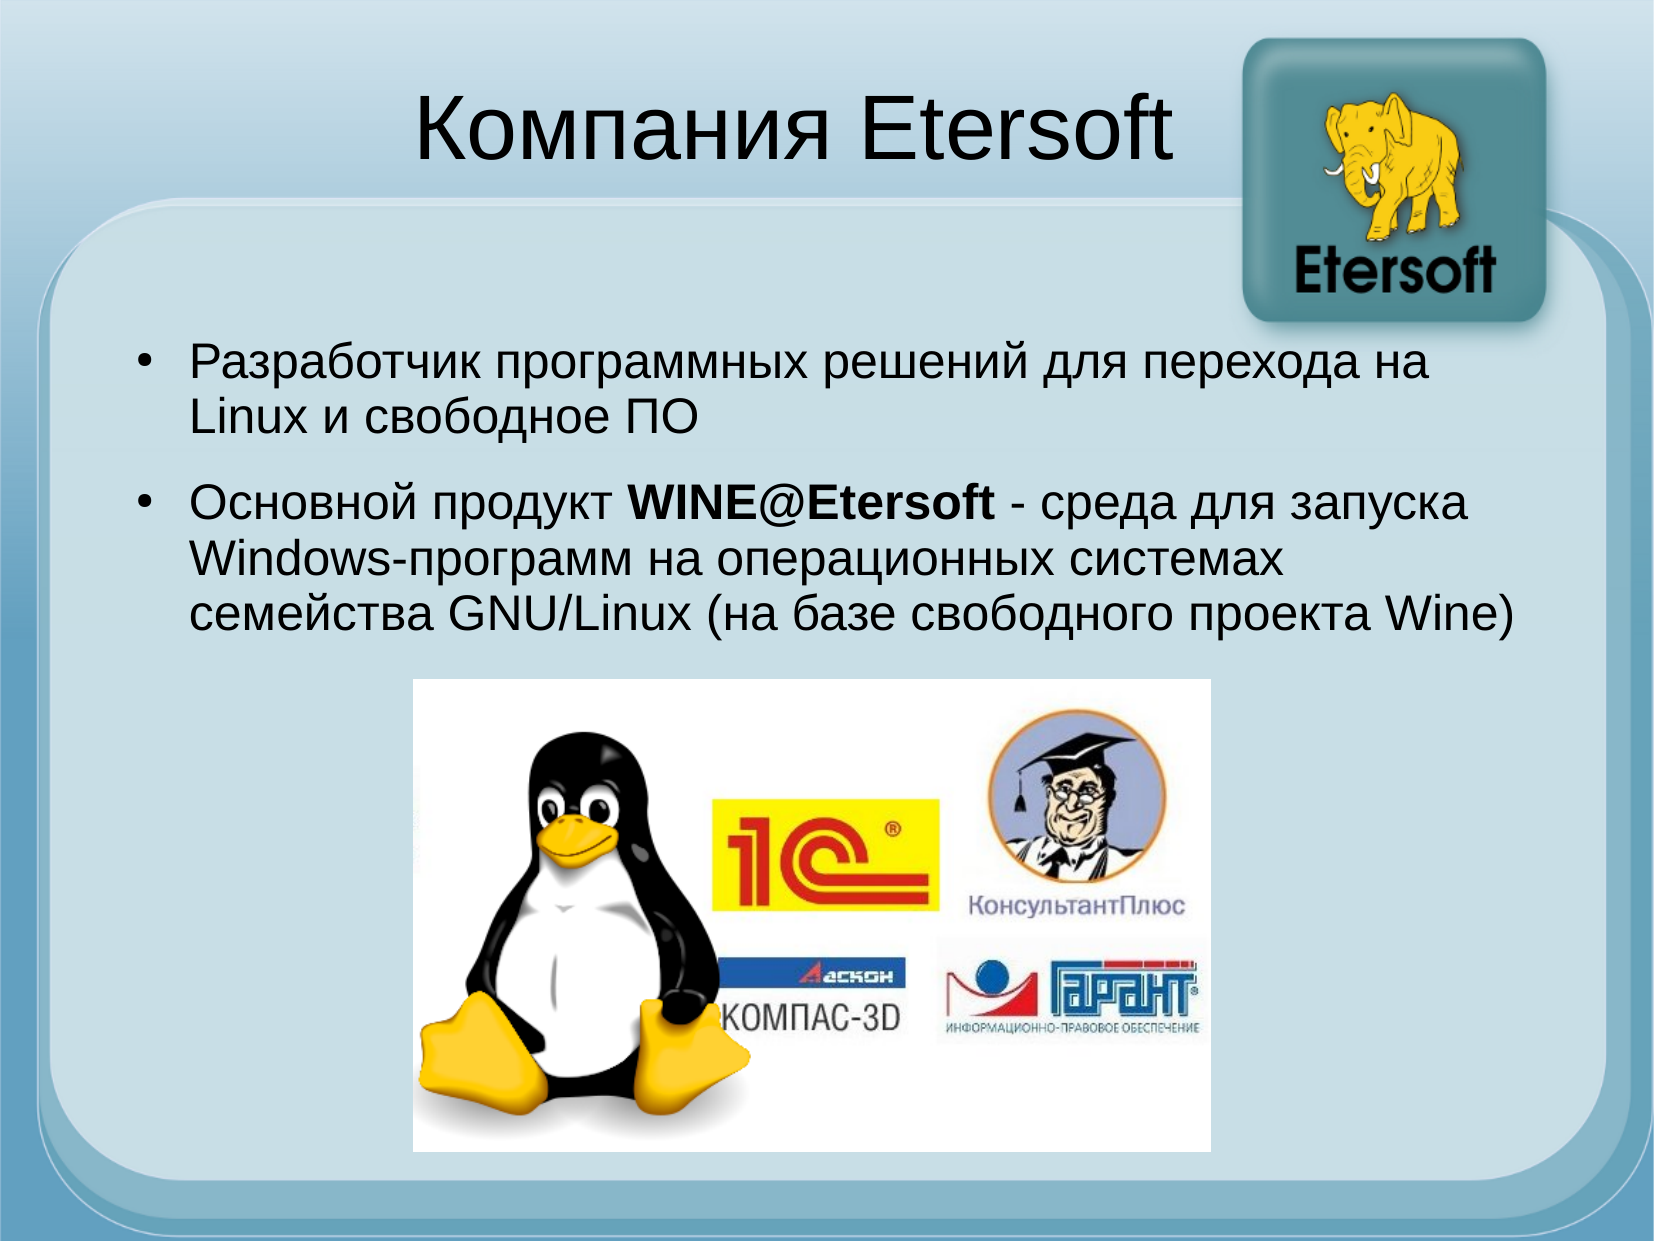

# Компания Etersoft
Разработчик программных решений для перехода на Linux и свободное ПО
Основной продукт WINE@Etersoft - среда для запуска Windows-программ на операционных системах семейства GNU/Linux (на базе свободного проекта Wine)